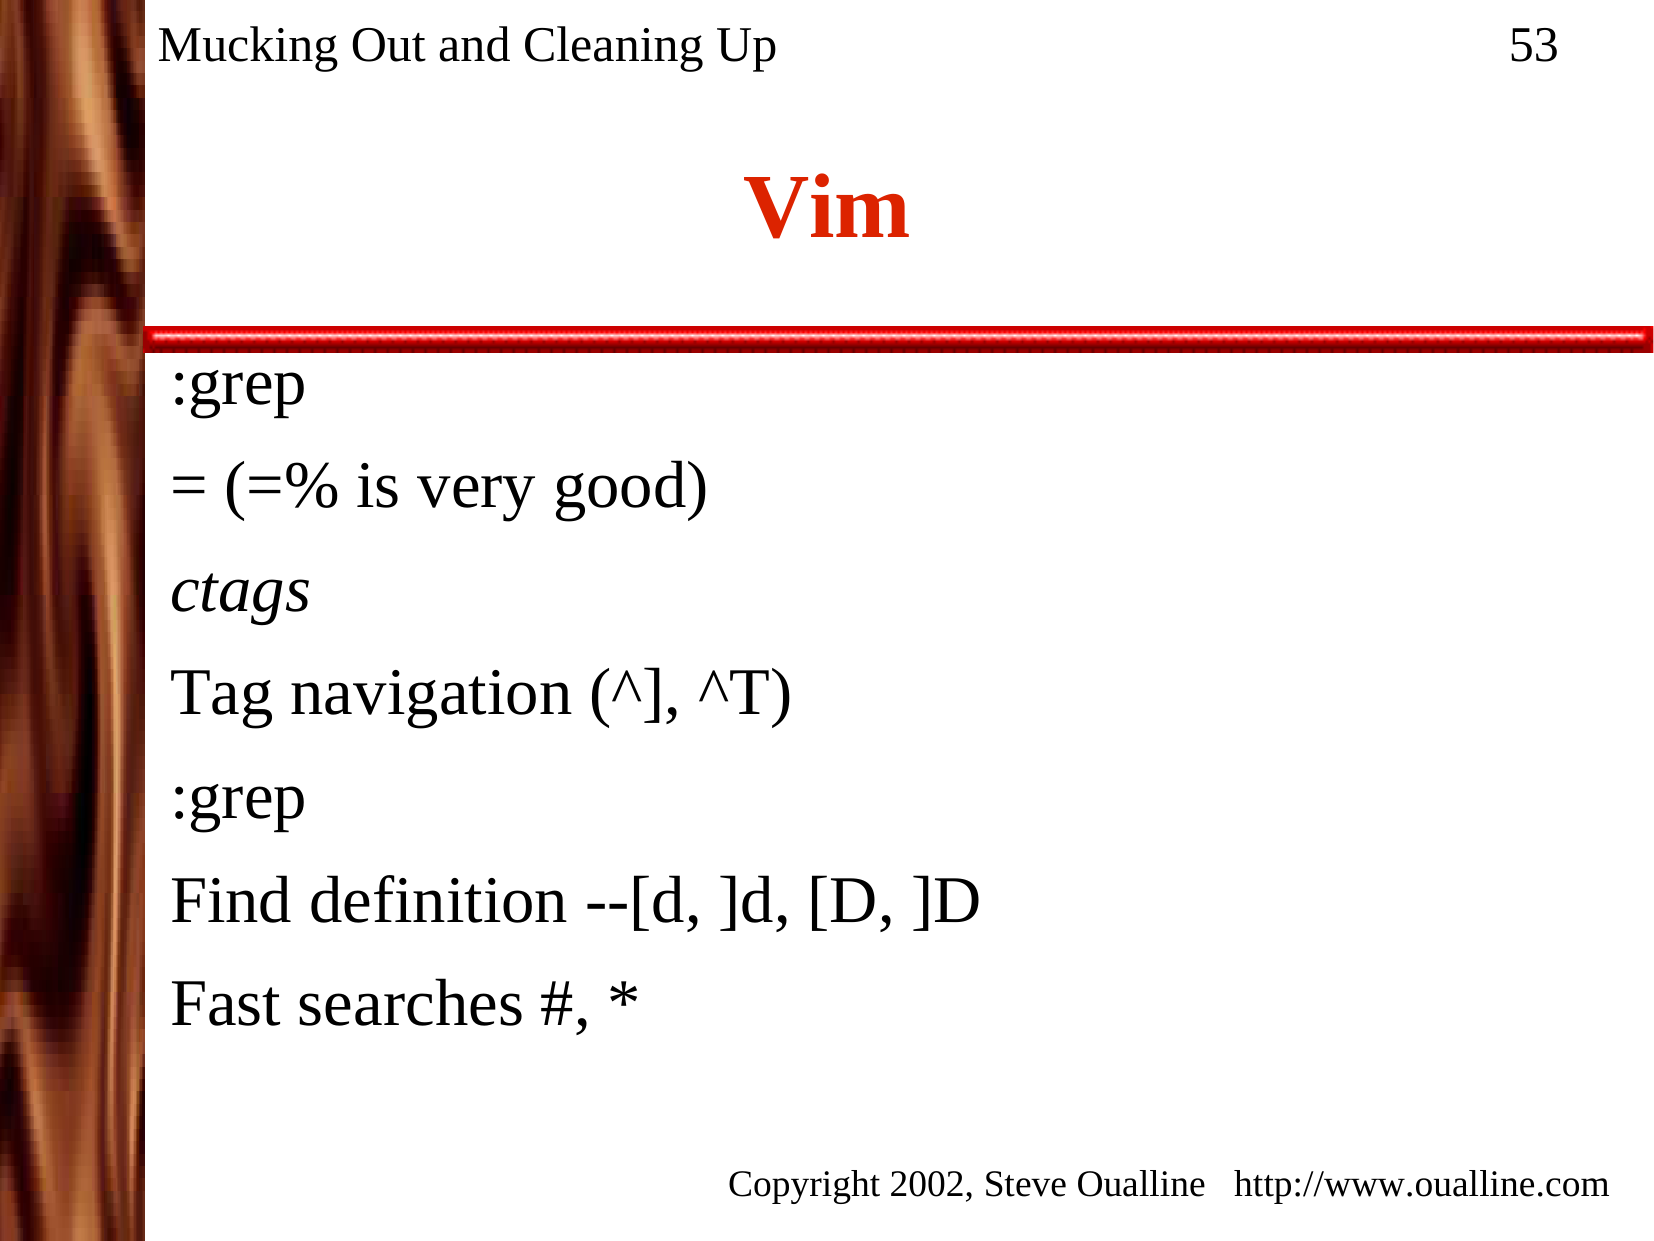

# Vim
:grep
= (=% is very good)
ctags
Tag navigation (^], ^T)
:grep
Find definition --[d, ]d, [D, ]D
Fast searches #, *